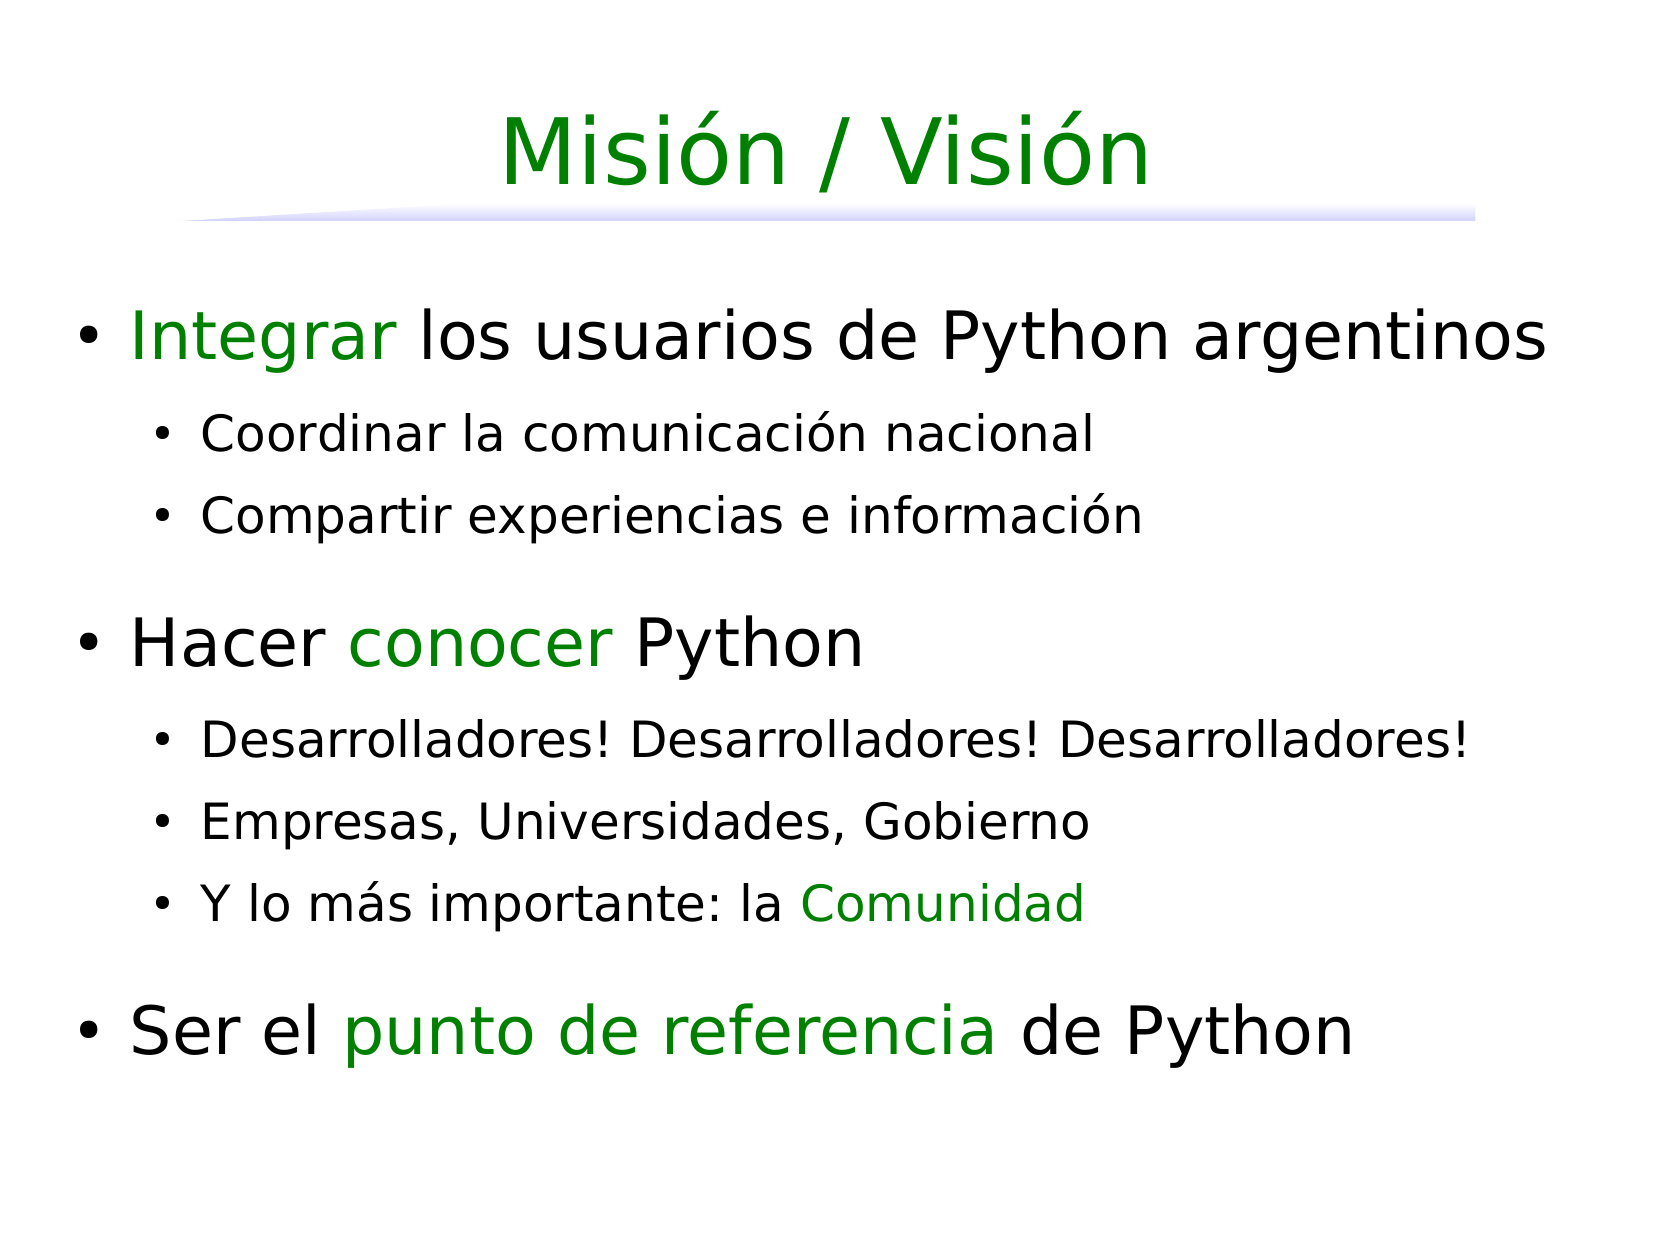

# Misión / Visión
Integrar los usuarios de Python argentinos
Coordinar la comunicación nacional
Compartir experiencias e información
Hacer conocer Python
Desarrolladores! Desarrolladores! Desarrolladores!
Empresas, Universidades, Gobierno
Y lo más importante: la Comunidad
Ser el punto de referencia de Python